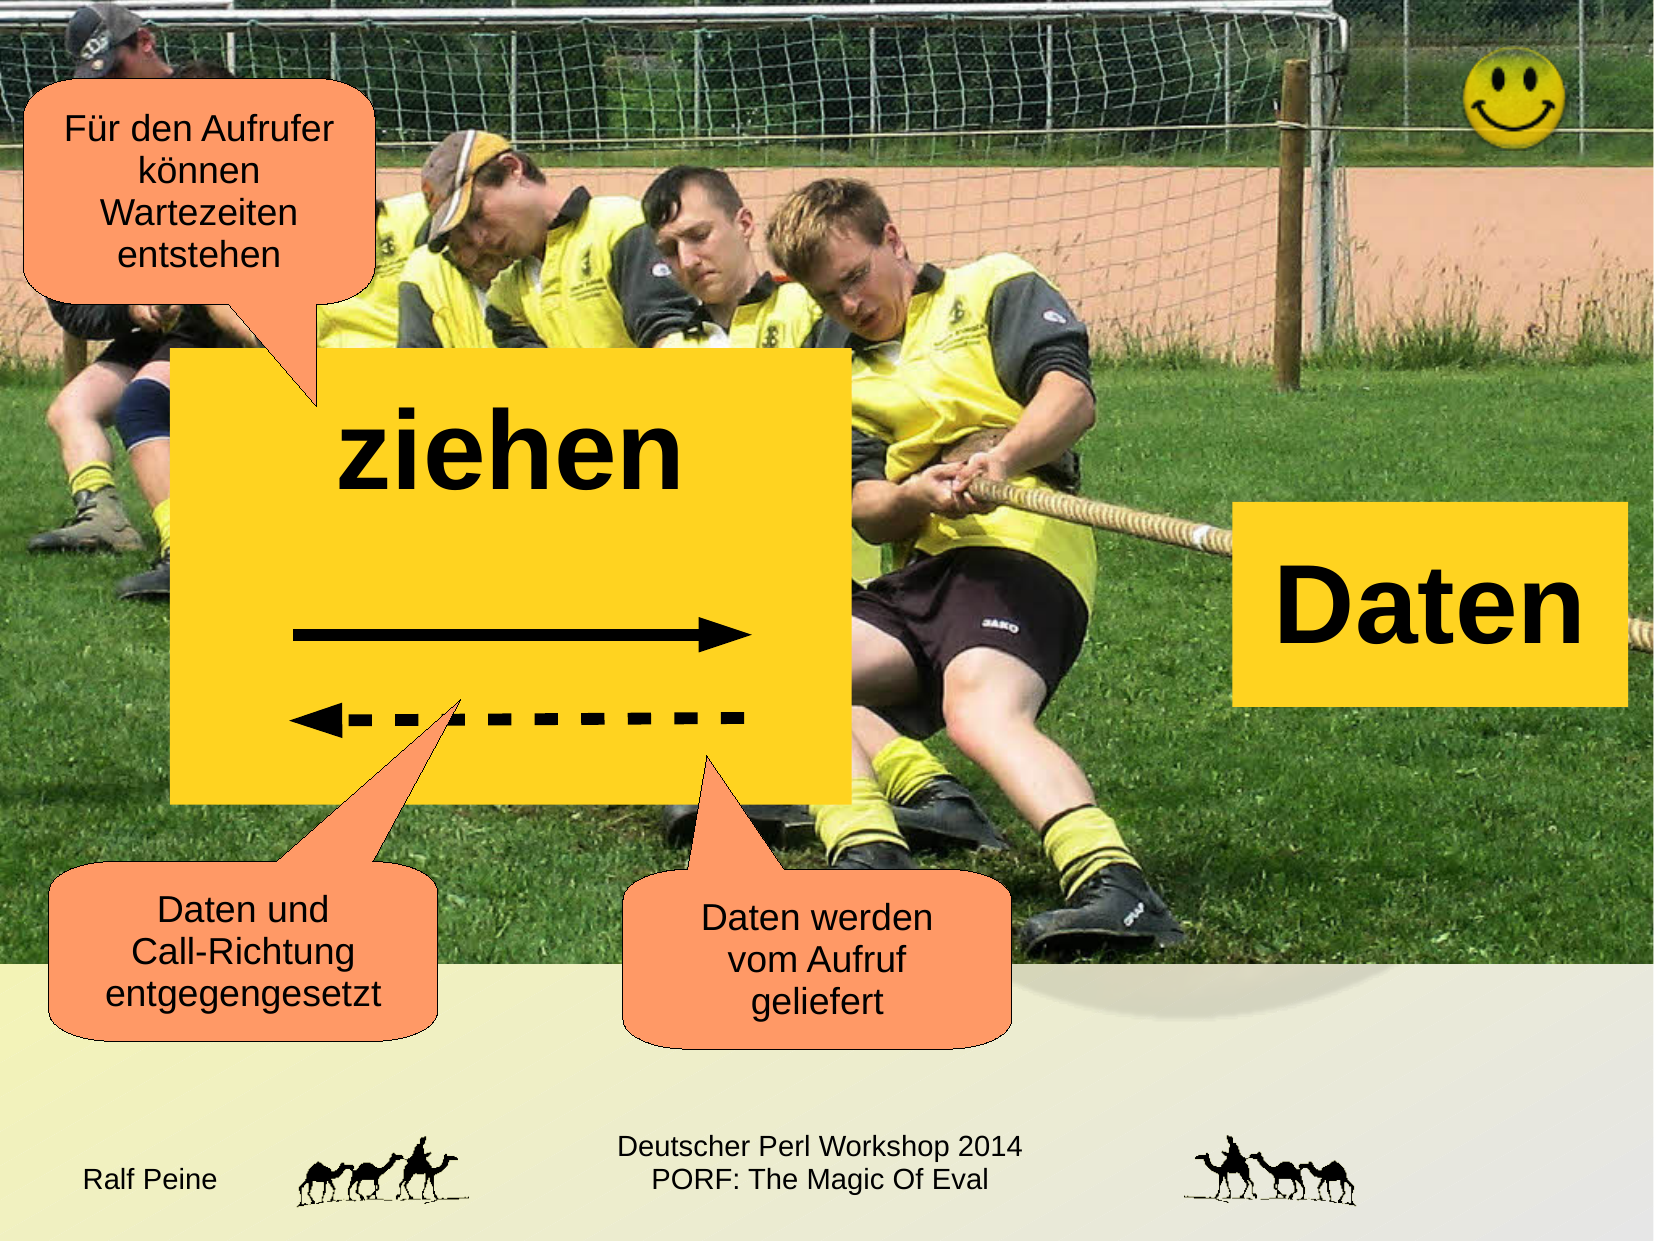

Für den Aufrufer
können
Wartezeiten
entstehen
# ziehen
Daten
Daten und
Call-Richtung
entgegengesetzt
Daten werden
vom Aufruf
geliefert